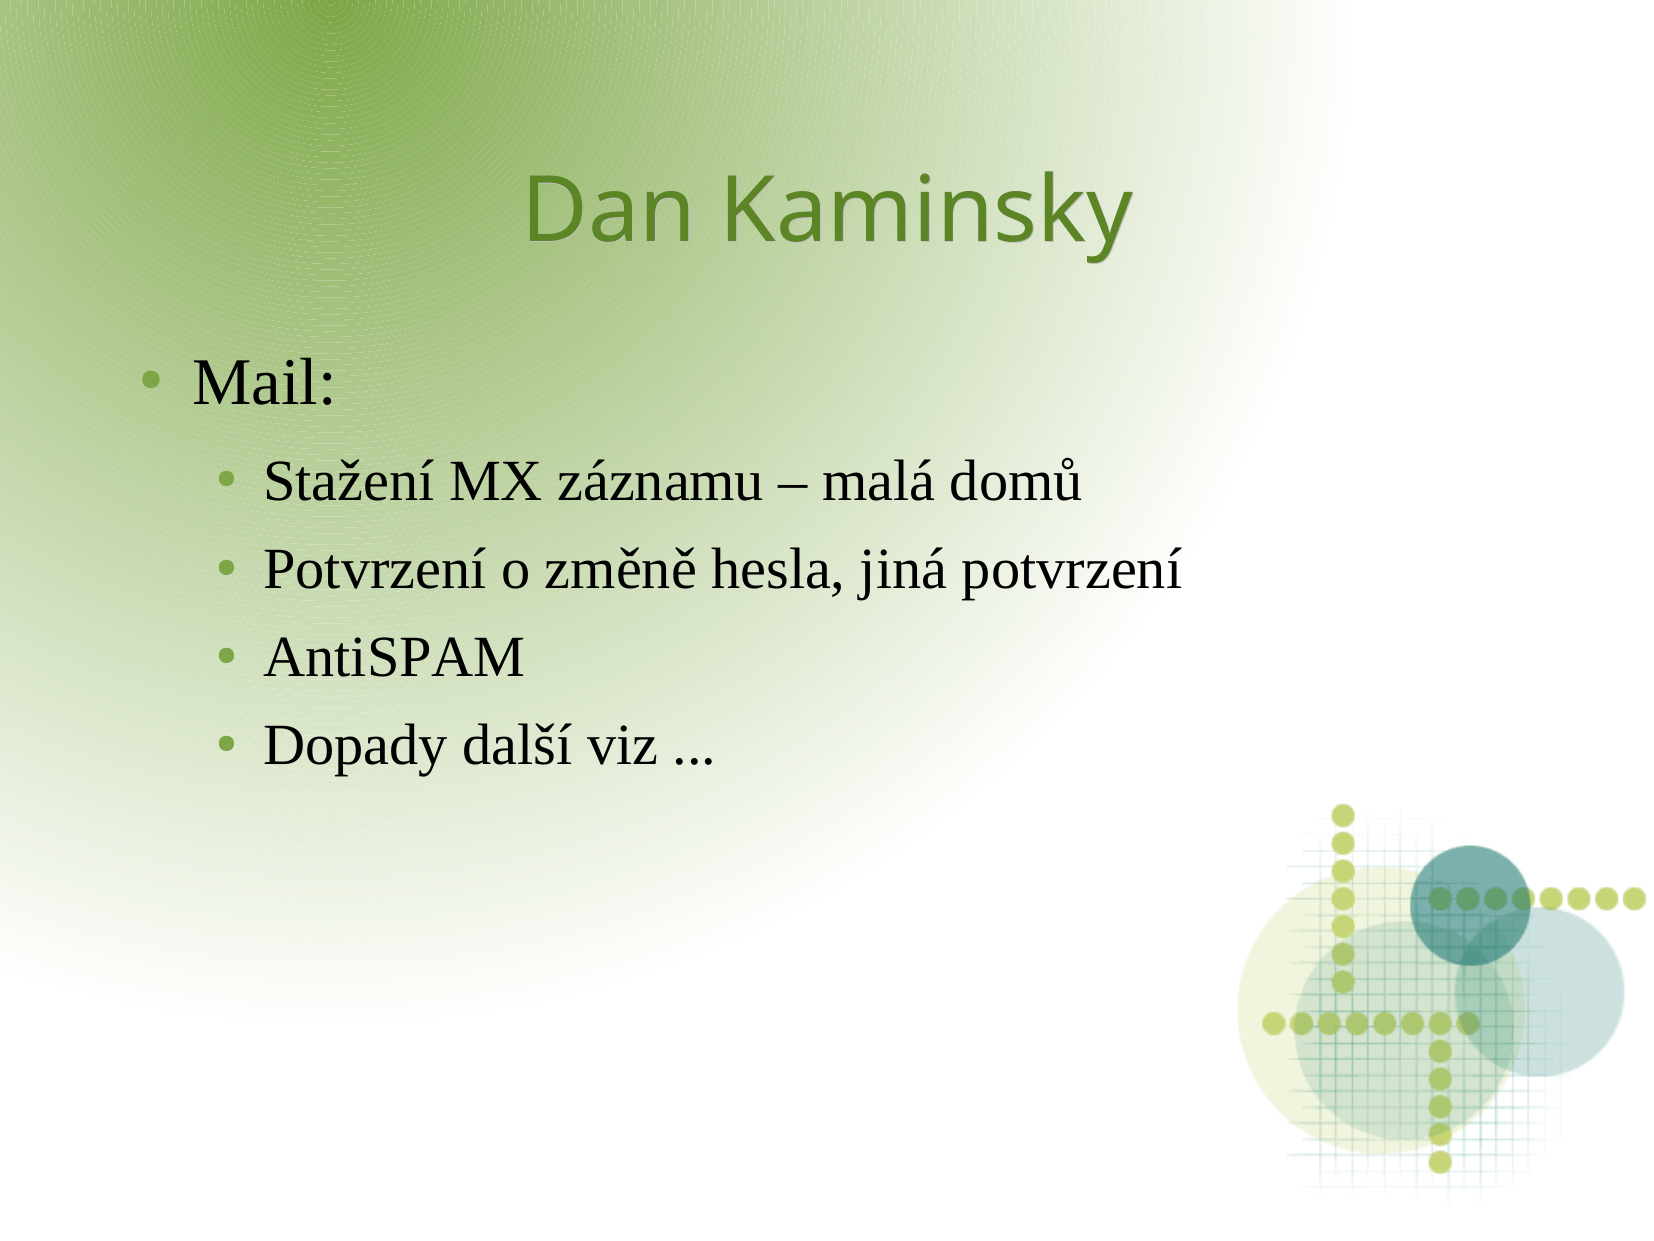

# Dan Kaminsky
Mail:
Stažení MX záznamu – malá domů
Potvrzení o změně hesla, jiná potvrzení
AntiSPAM
Dopady další viz ...